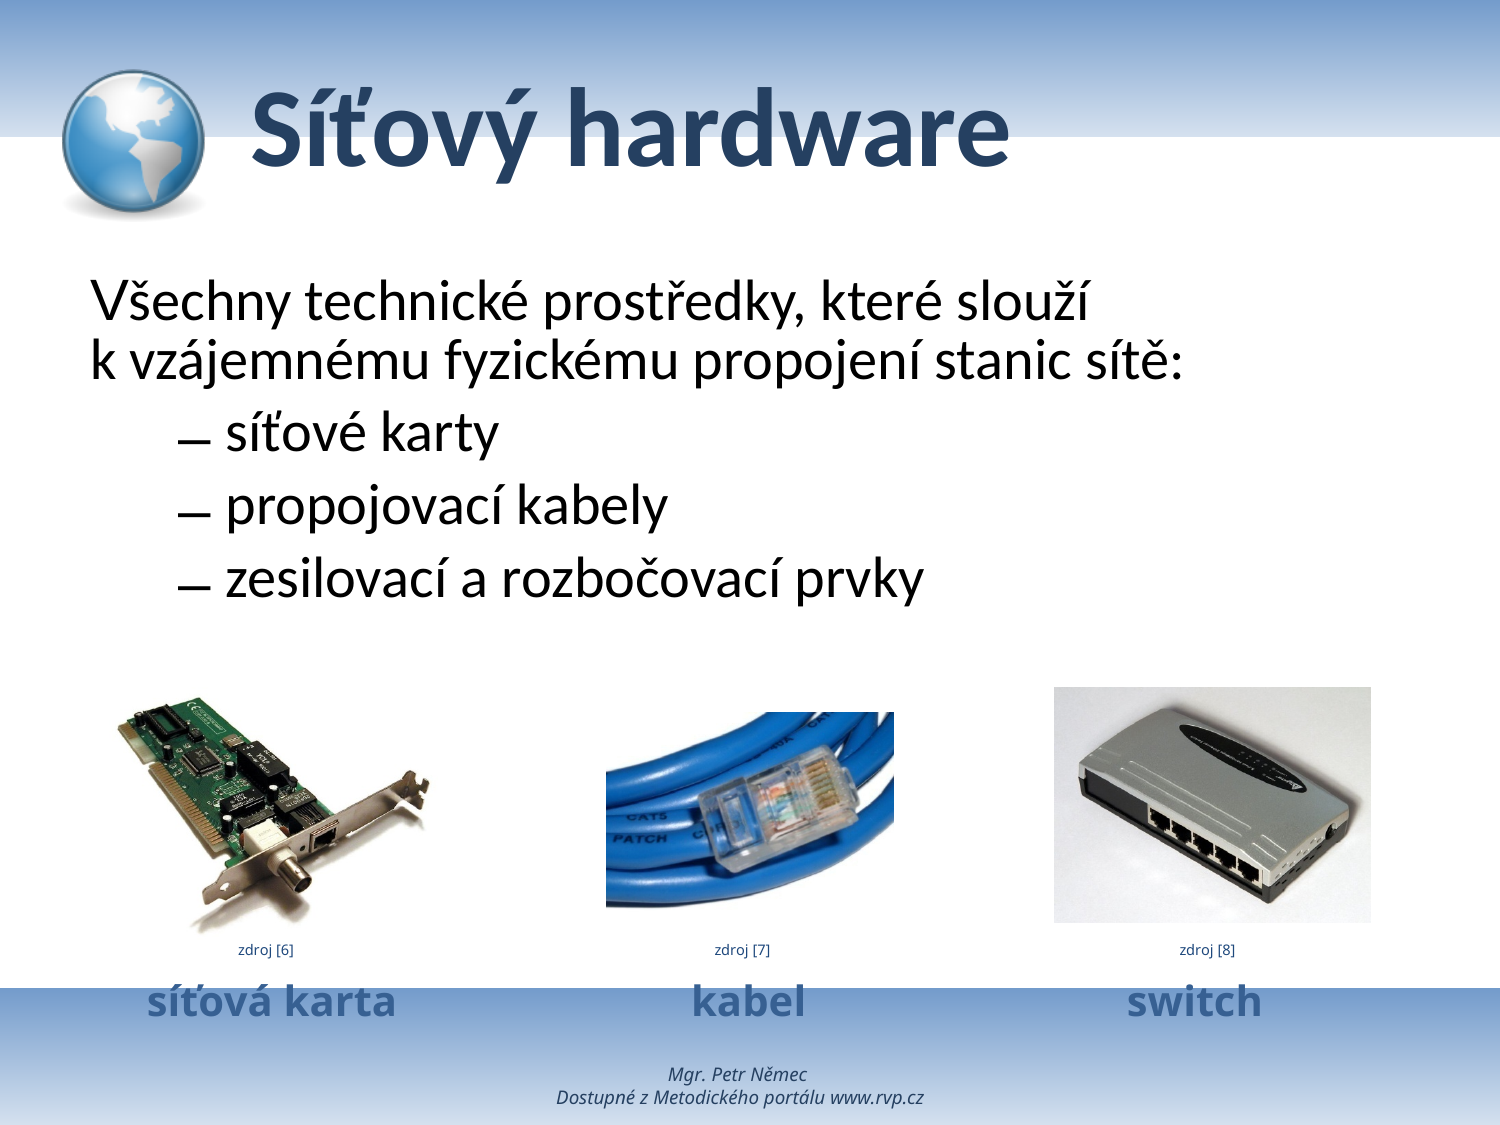

# Síťový hardware
Všechny technické prostředky, které slouží
k vzájemnému fyzickému propojení stanic sítě:
síťové karty
propojovací kabely
zesilovací a rozbočovací prvky
zdroj [6]
zdroj [7]
zdroj [8]
síťová karta
kabel
switch